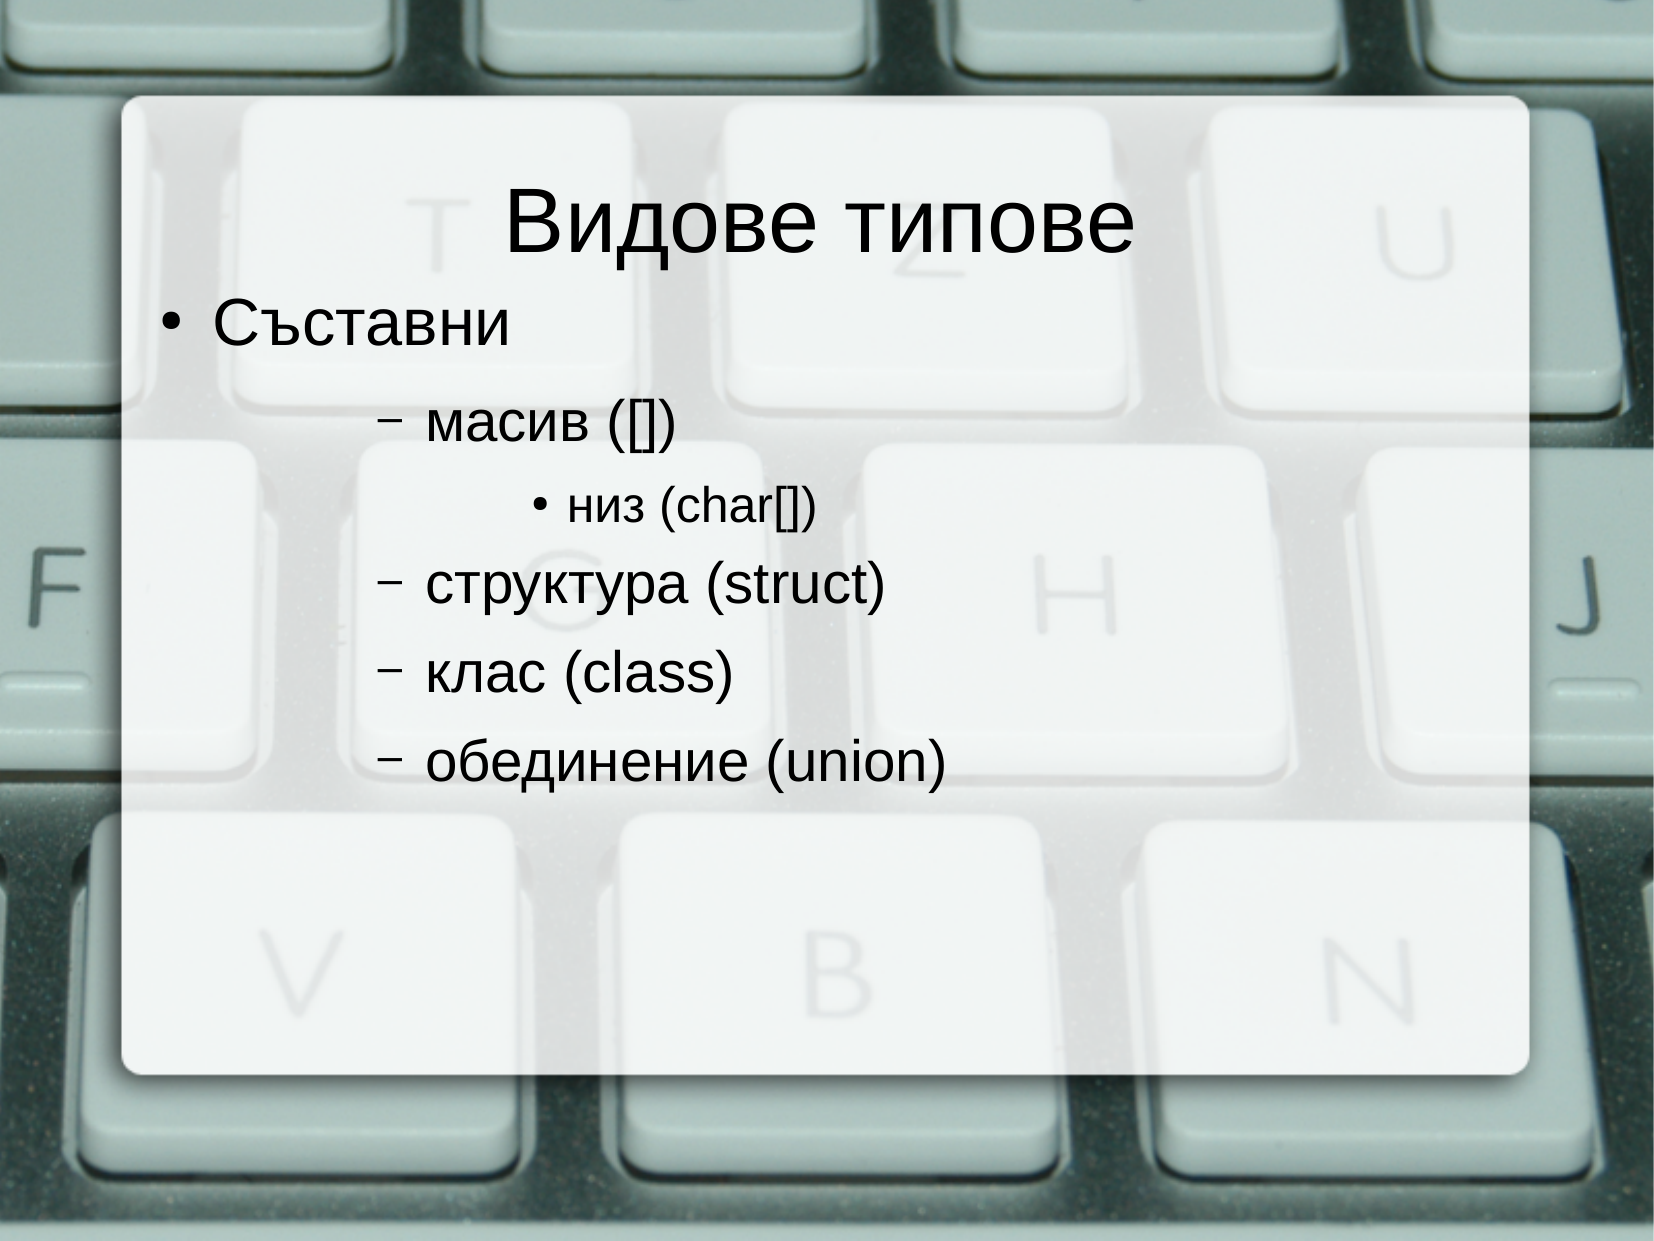

# Видове типове
Съставни
масив ([])
низ (char[])
структура (struct)
клас (class)
обединение (union)